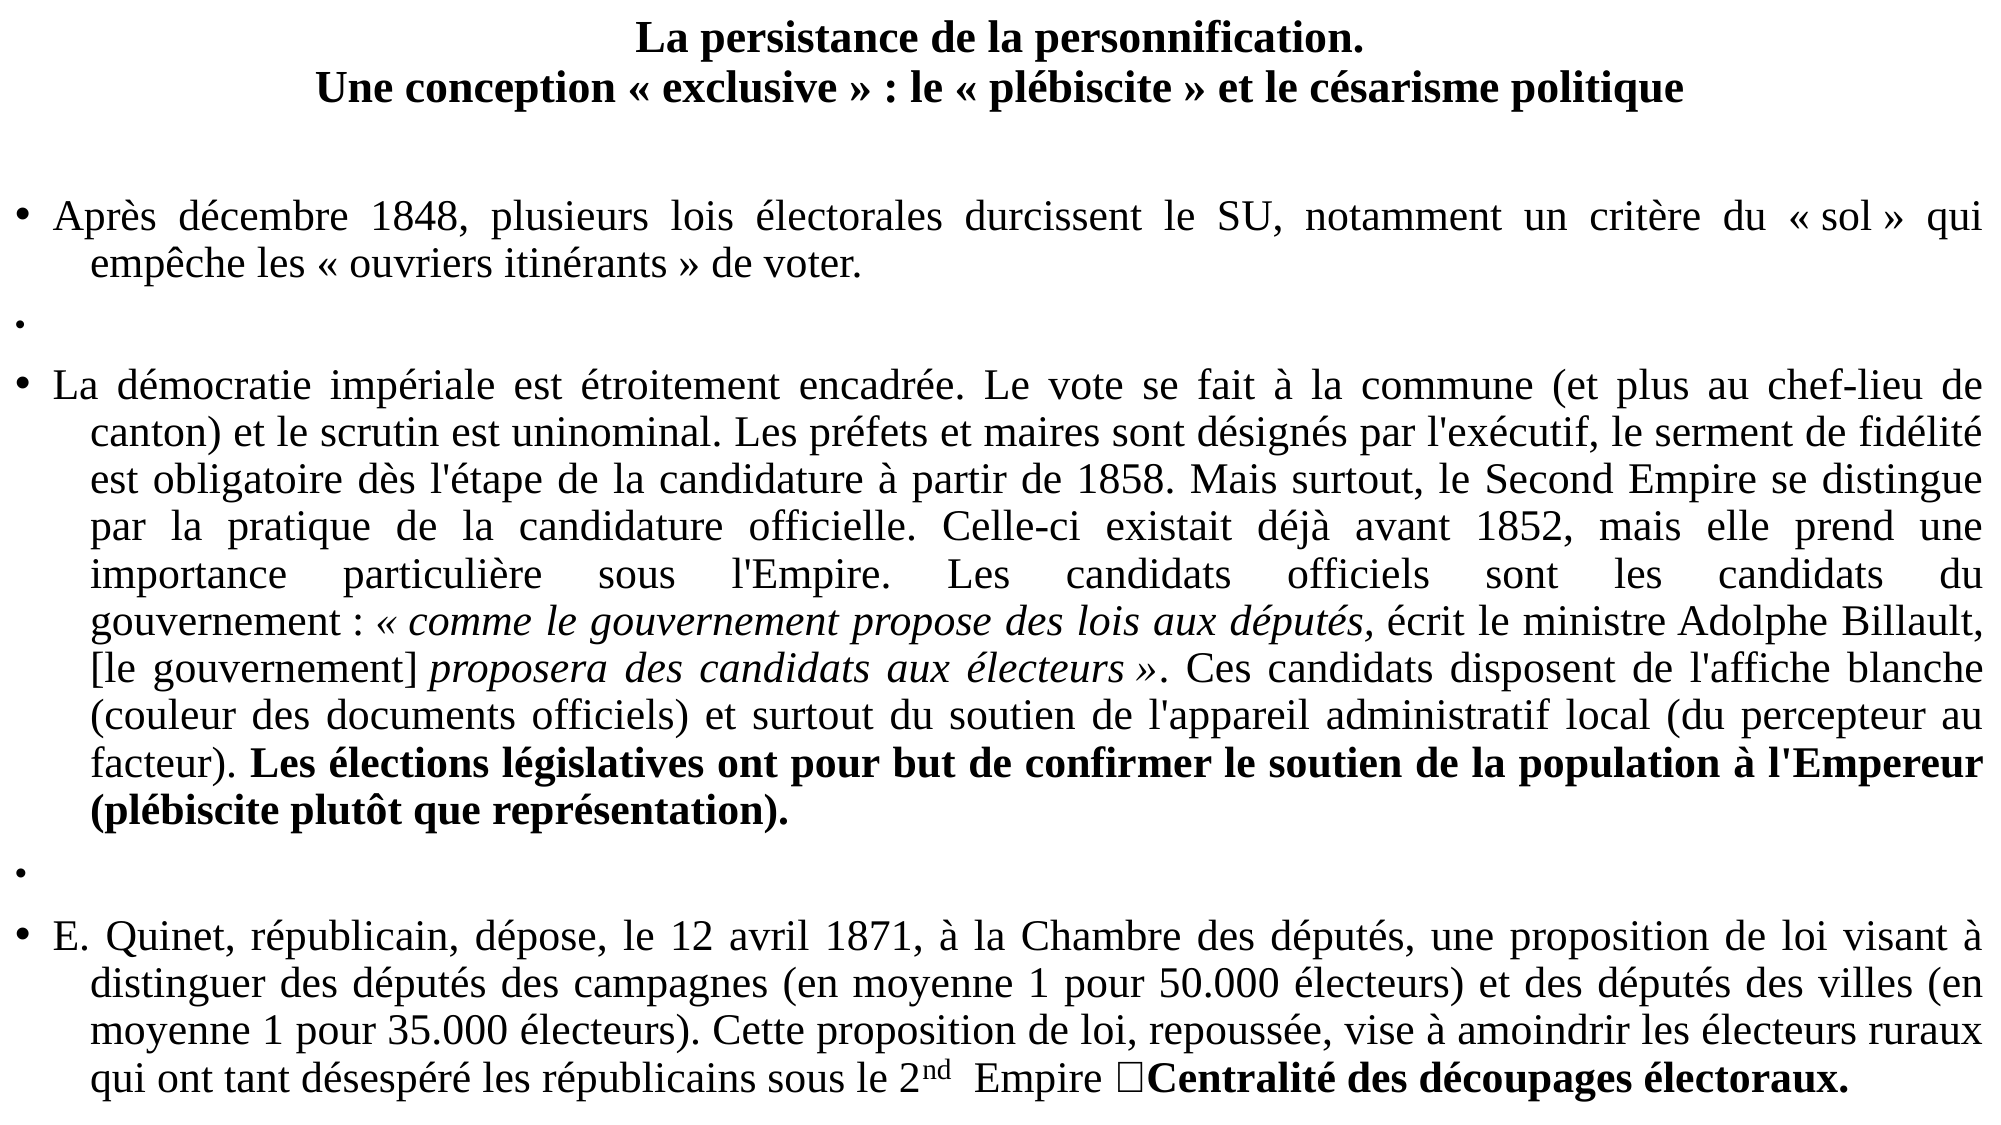

# La persistance de la personnification. Une conception « exclusive » : le « plébiscite » et le césarisme politique
Après décembre 1848, plusieurs lois électorales durcissent le SU, notamment un critère du « sol » qui empêche les « ouvriers itinérants » de voter.
La démocratie impériale est étroitement encadrée. Le vote se fait à la commune (et plus au chef-lieu de canton) et le scrutin est uninominal. Les préfets et maires sont désignés par l'exécutif, le serment de fidélité est obligatoire dès l'étape de la candidature à partir de 1858. Mais surtout, le Second Empire se distingue par la pratique de la candidature officielle. Celle-ci existait déjà avant 1852, mais elle prend une importance particulière sous l'Empire. Les candidats officiels sont les candidats du gouvernement : « comme le gouvernement propose des lois aux députés, écrit le ministre Adolphe Billault, [le gouvernement] proposera des candidats aux électeurs ». Ces candidats disposent de l'affiche blanche (couleur des documents officiels) et surtout du soutien de l'appareil administratif local (du percepteur au facteur). Les élections législatives ont pour but de confirmer le soutien de la population à l'Empereur (plébiscite plutôt que représentation).
E. Quinet, républicain, dépose, le 12 avril 1871, à la Chambre des députés, une proposition de loi visant à distinguer des députés des campagnes (en moyenne 1 pour 50.000 électeurs) et des députés des villes (en moyenne 1 pour 35.000 électeurs). Cette proposition de loi, repoussée, vise à amoindrir les électeurs ruraux qui ont tant désespéré les républicains sous le 2nd Empire Centralité des découpages électoraux.